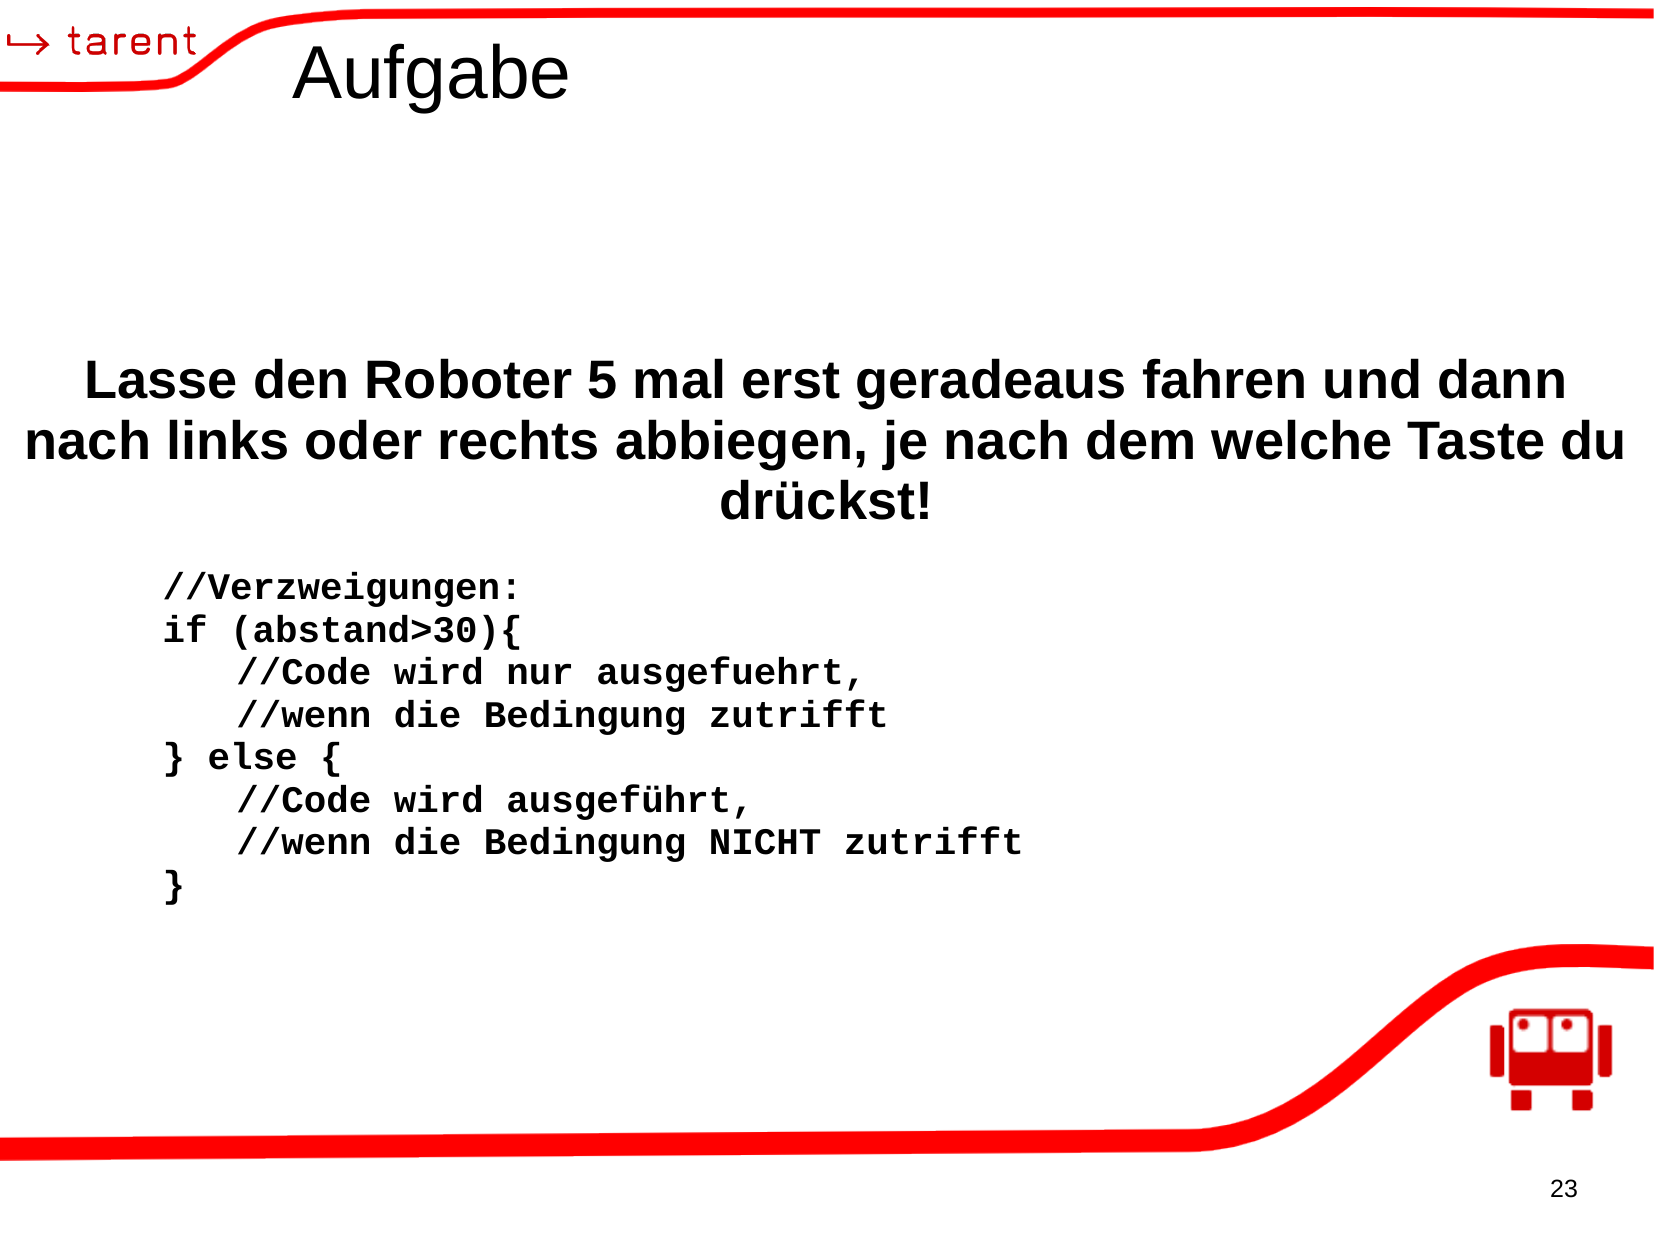

Aufgabe
Lasse den Roboter 5 mal erst geradeaus fahren und dann nach links oder rechts abbiegen, je nach dem welche Taste du drückst!
//Verzweigungen:
if (abstand>30){
	//Code wird nur ausgefuehrt,
	//wenn die Bedingung zutrifft
} else {
	//Code wird ausgeführt,
	//wenn die Bedingung NICHT zutrifft
}